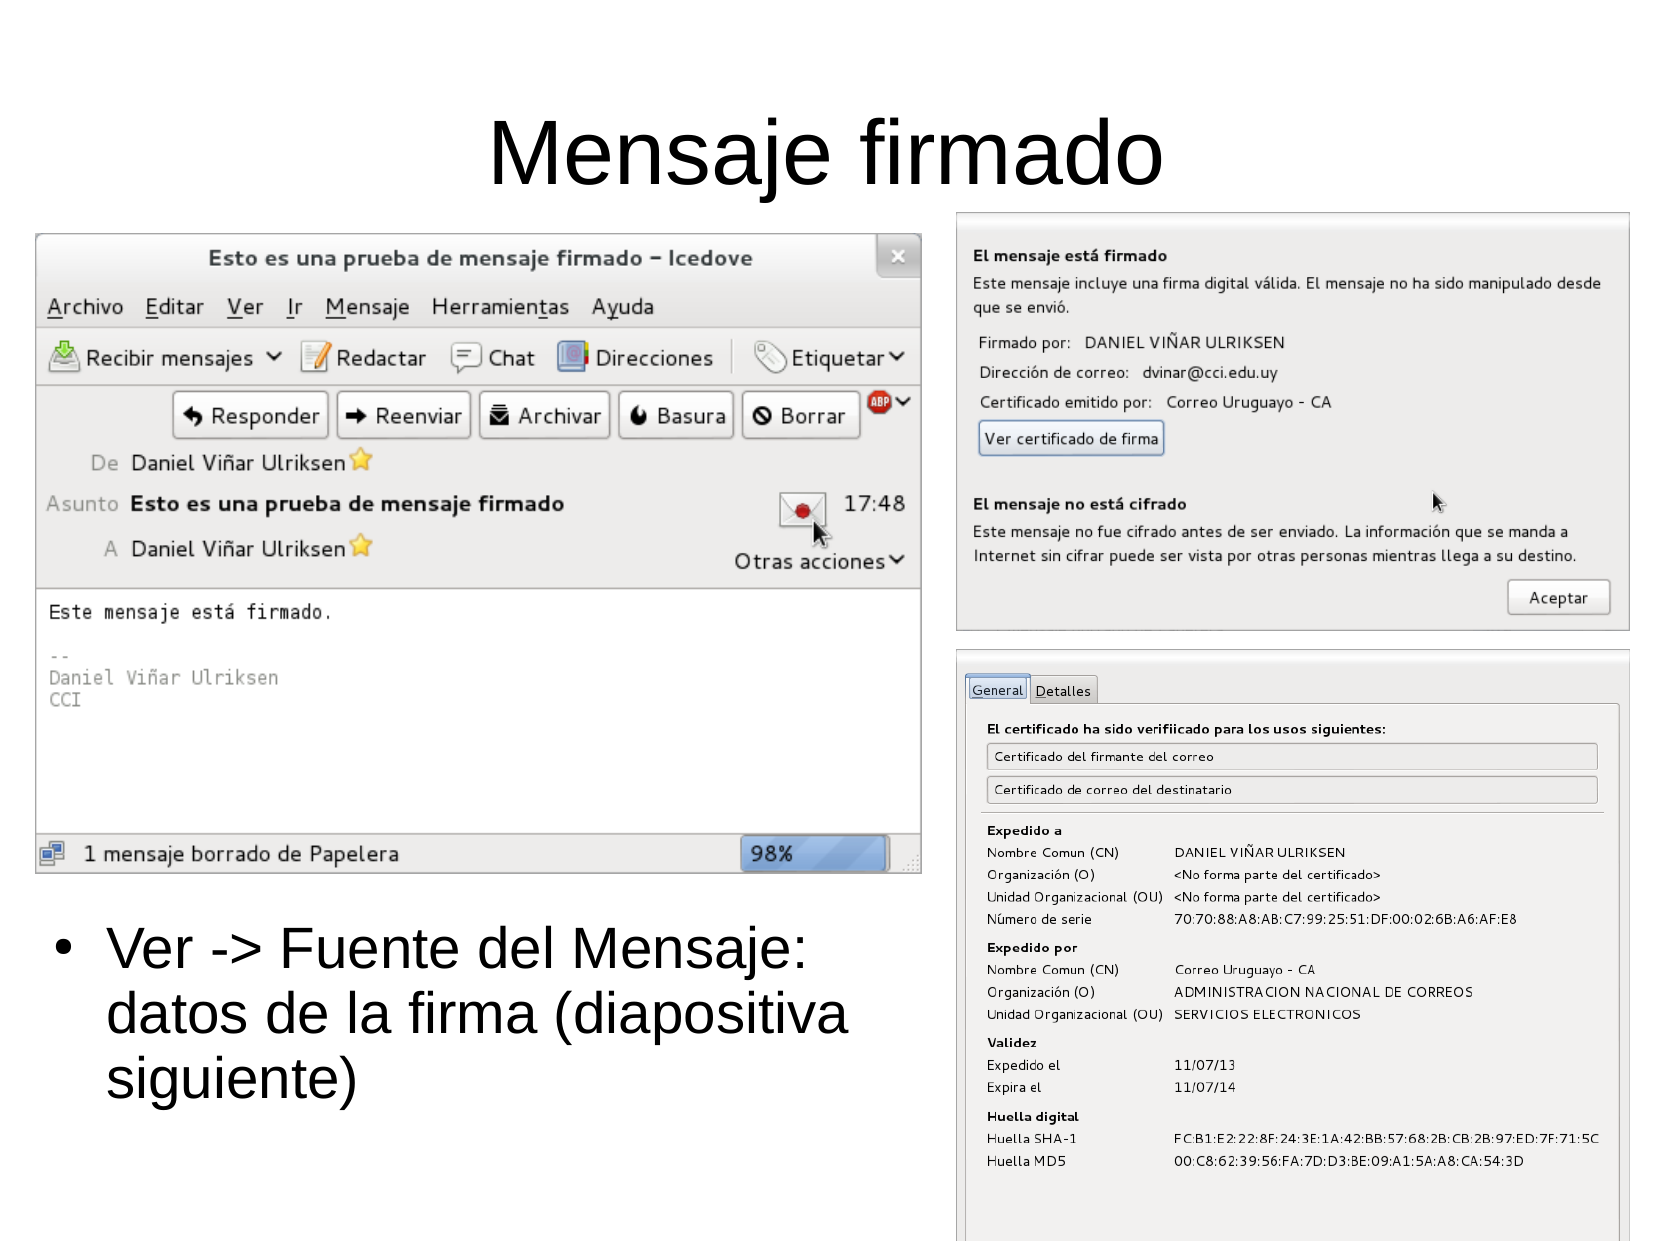

# Mensaje firmado
Ver -> Fuente del Mensaje: datos de la firma (diapositiva siguiente)